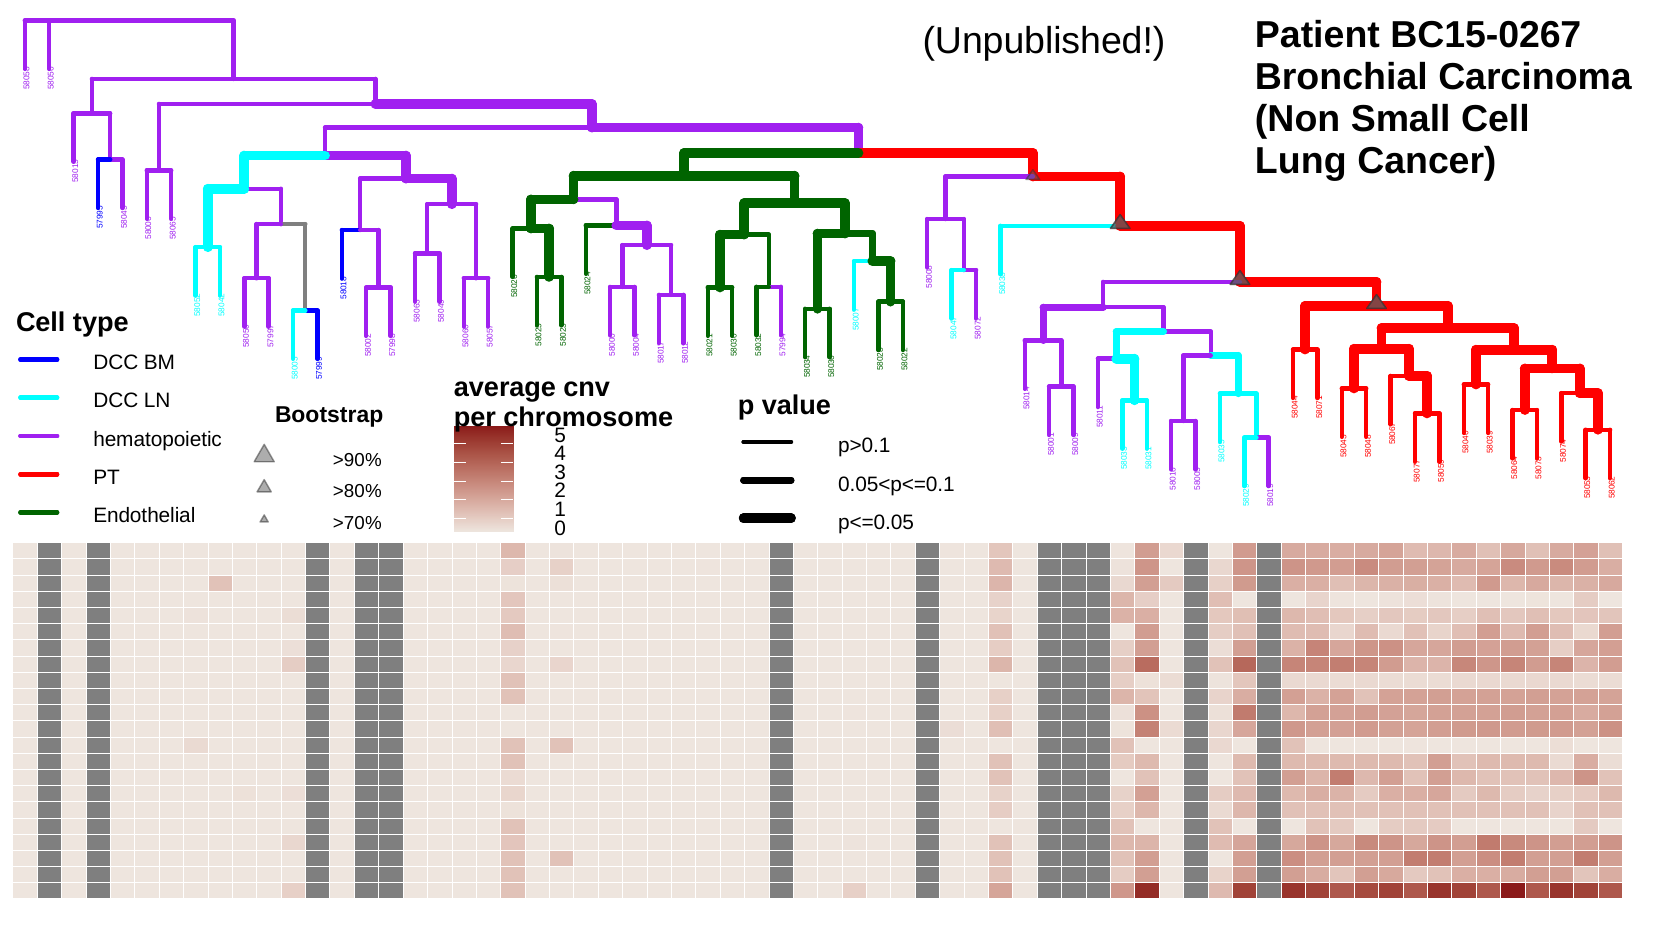

Patient BC15-0267
Bronchial Carcinoma
(Non Small Cell
Lung Cancer)
(Unpublished!)
58058
58056
58015
57995
58045
58006
58065
58008
58024
58038
58026
58018
58052
58042
58063
58049
Cell type
58007
58047
58072
58025
58023
58060
58057
58050
57997
58032
57994
58000
58004
58021
58030
58002
57998
58017
58012
DCC BM
58028
58022
58034
58036
58003
57999
average cnv
per chromosome
DCC LN
p value
58014
Bootstrap
58044
58071
58011
5
hematopoietic
58067
p>0.1
58040
58039
58001
58009
58043
58048
4
58074
58035
>90%
58033
58031
3
58064
58078
PT
58077
58059
0.05<p<=0.1
58016
58005
2
>80%
58053
58062
58029
58019
1
Endothelial
p<=0.05
>70%
0